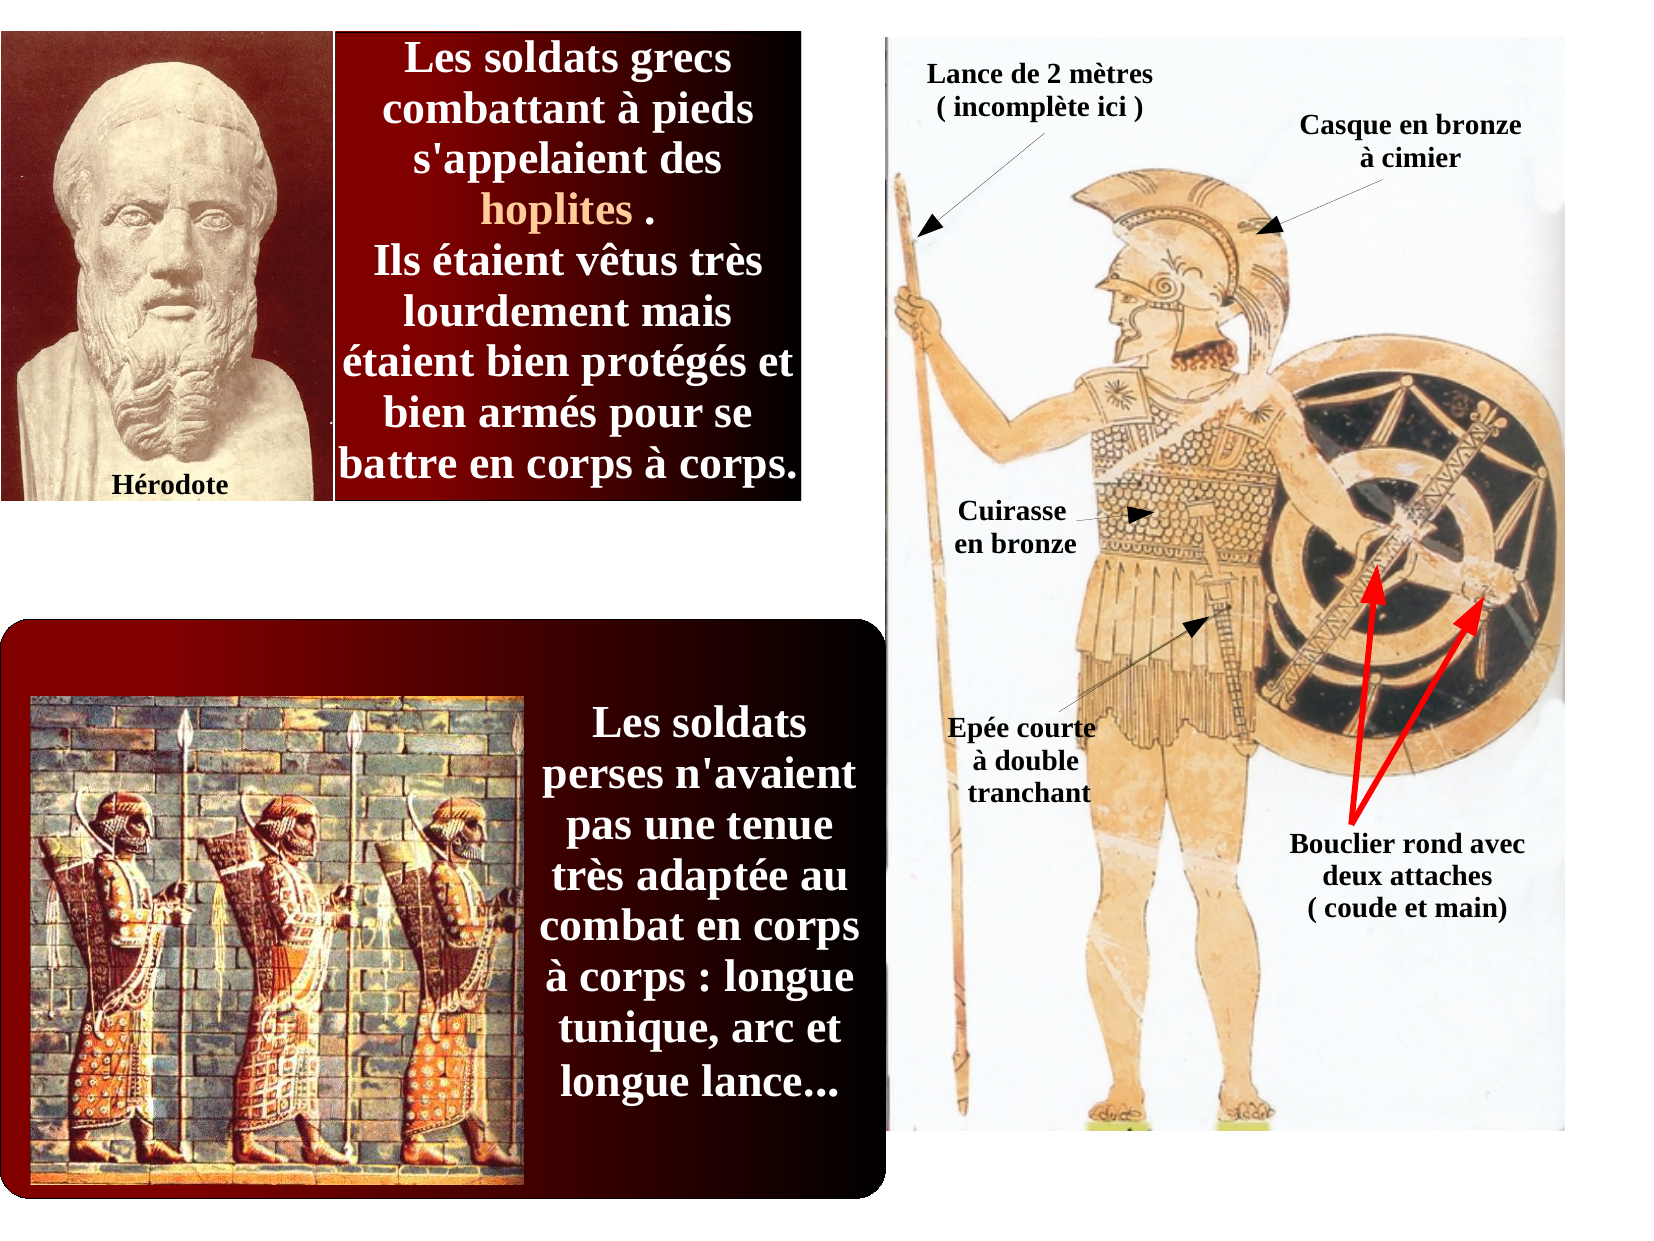

Hérodote
Les soldats grecs combattant à pieds s'appelaient des hoplites .
Ils étaient vêtus très lourdement mais étaient bien protégés et bien armés pour se battre en corps à corps.
Lance de 2 mètres
( incomplète ici )
Casque en bronze
à cimier
Cuirasse
en bronze
Bouclier rond avec
deux attaches
( coude et main)
Epée courte
à double
 tranchant
Les soldats perses n'avaient pas une tenue très adaptée au combat en corps à corps : longue tunique, arc et longue lance...